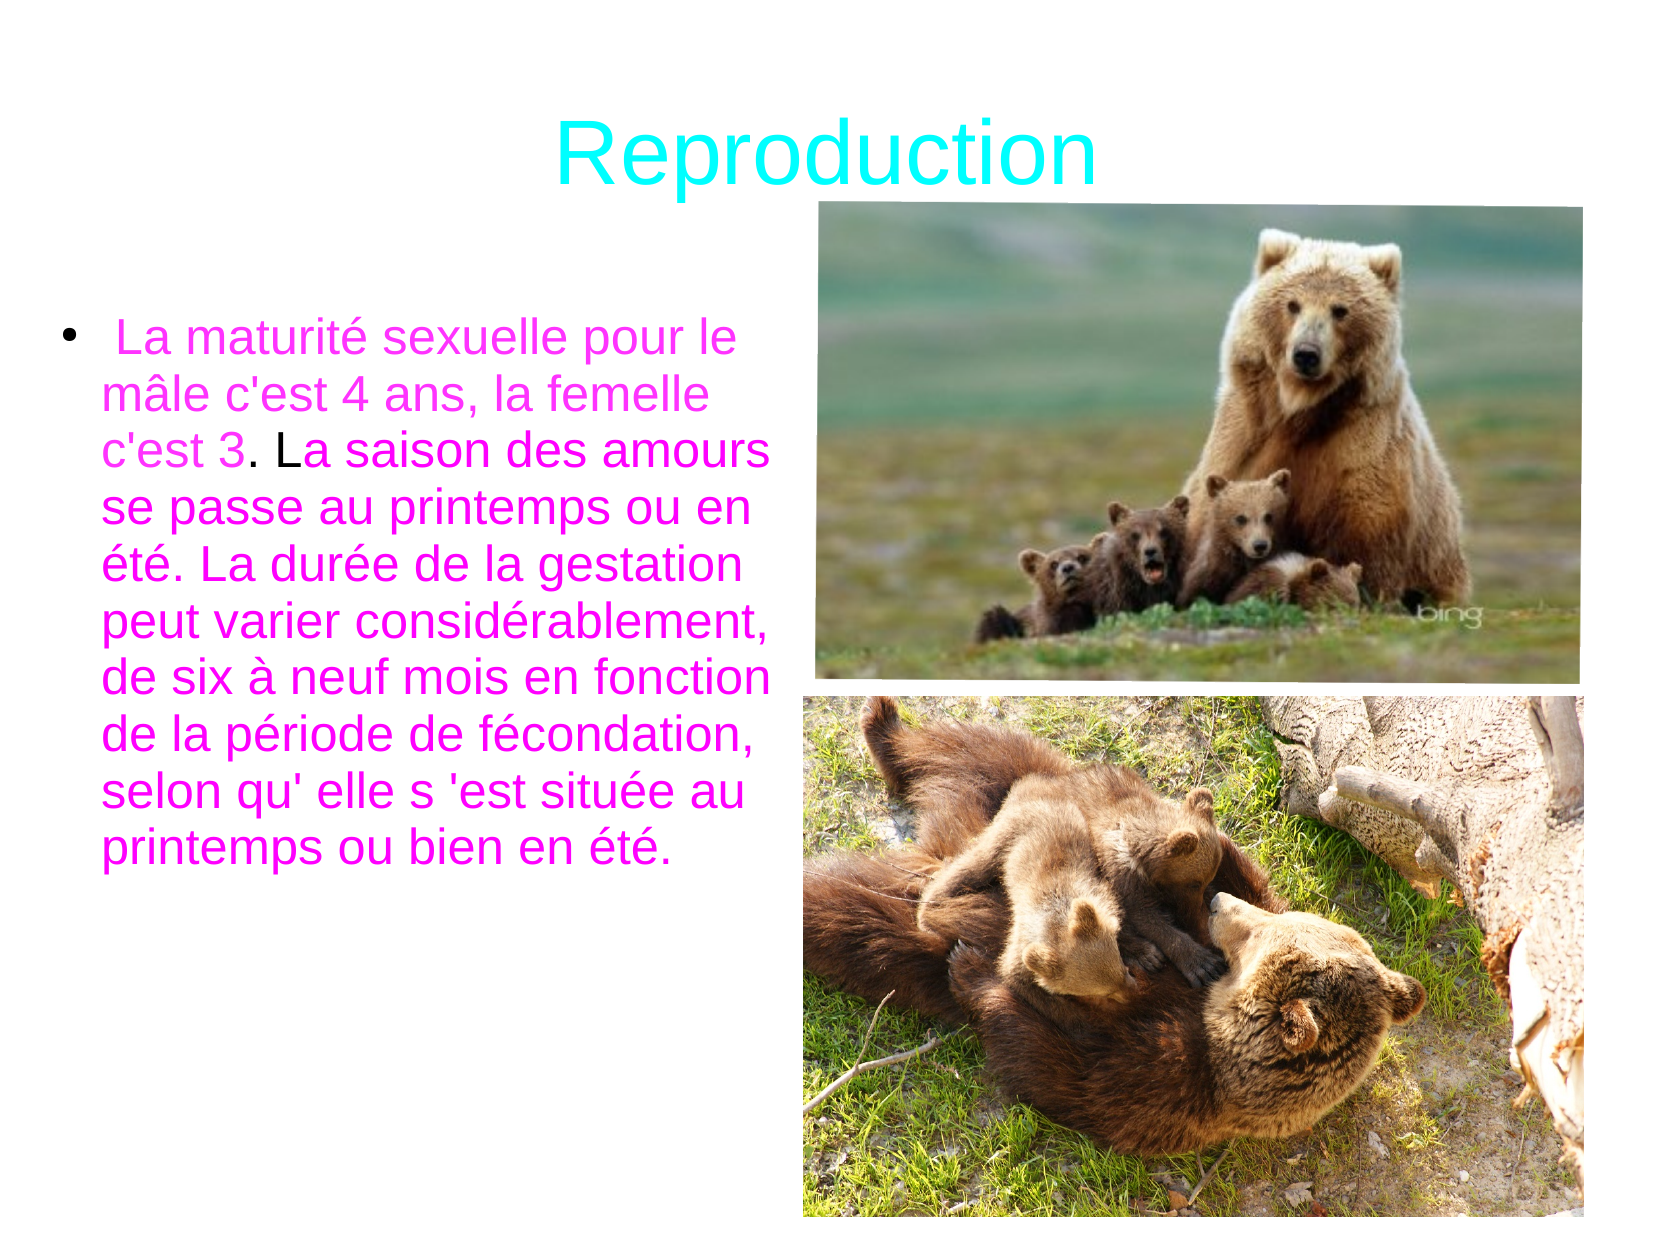

# Reproduction
 La maturité sexuelle pour le mâle c'est 4 ans, la femelle c'est 3. La saison des amours se passe au printemps ou en été. La durée de la gestation peut varier considérablement, de six à neuf mois en fonction de la période de fécondation, selon qu' elle s 'est située au printemps ou bien en été.